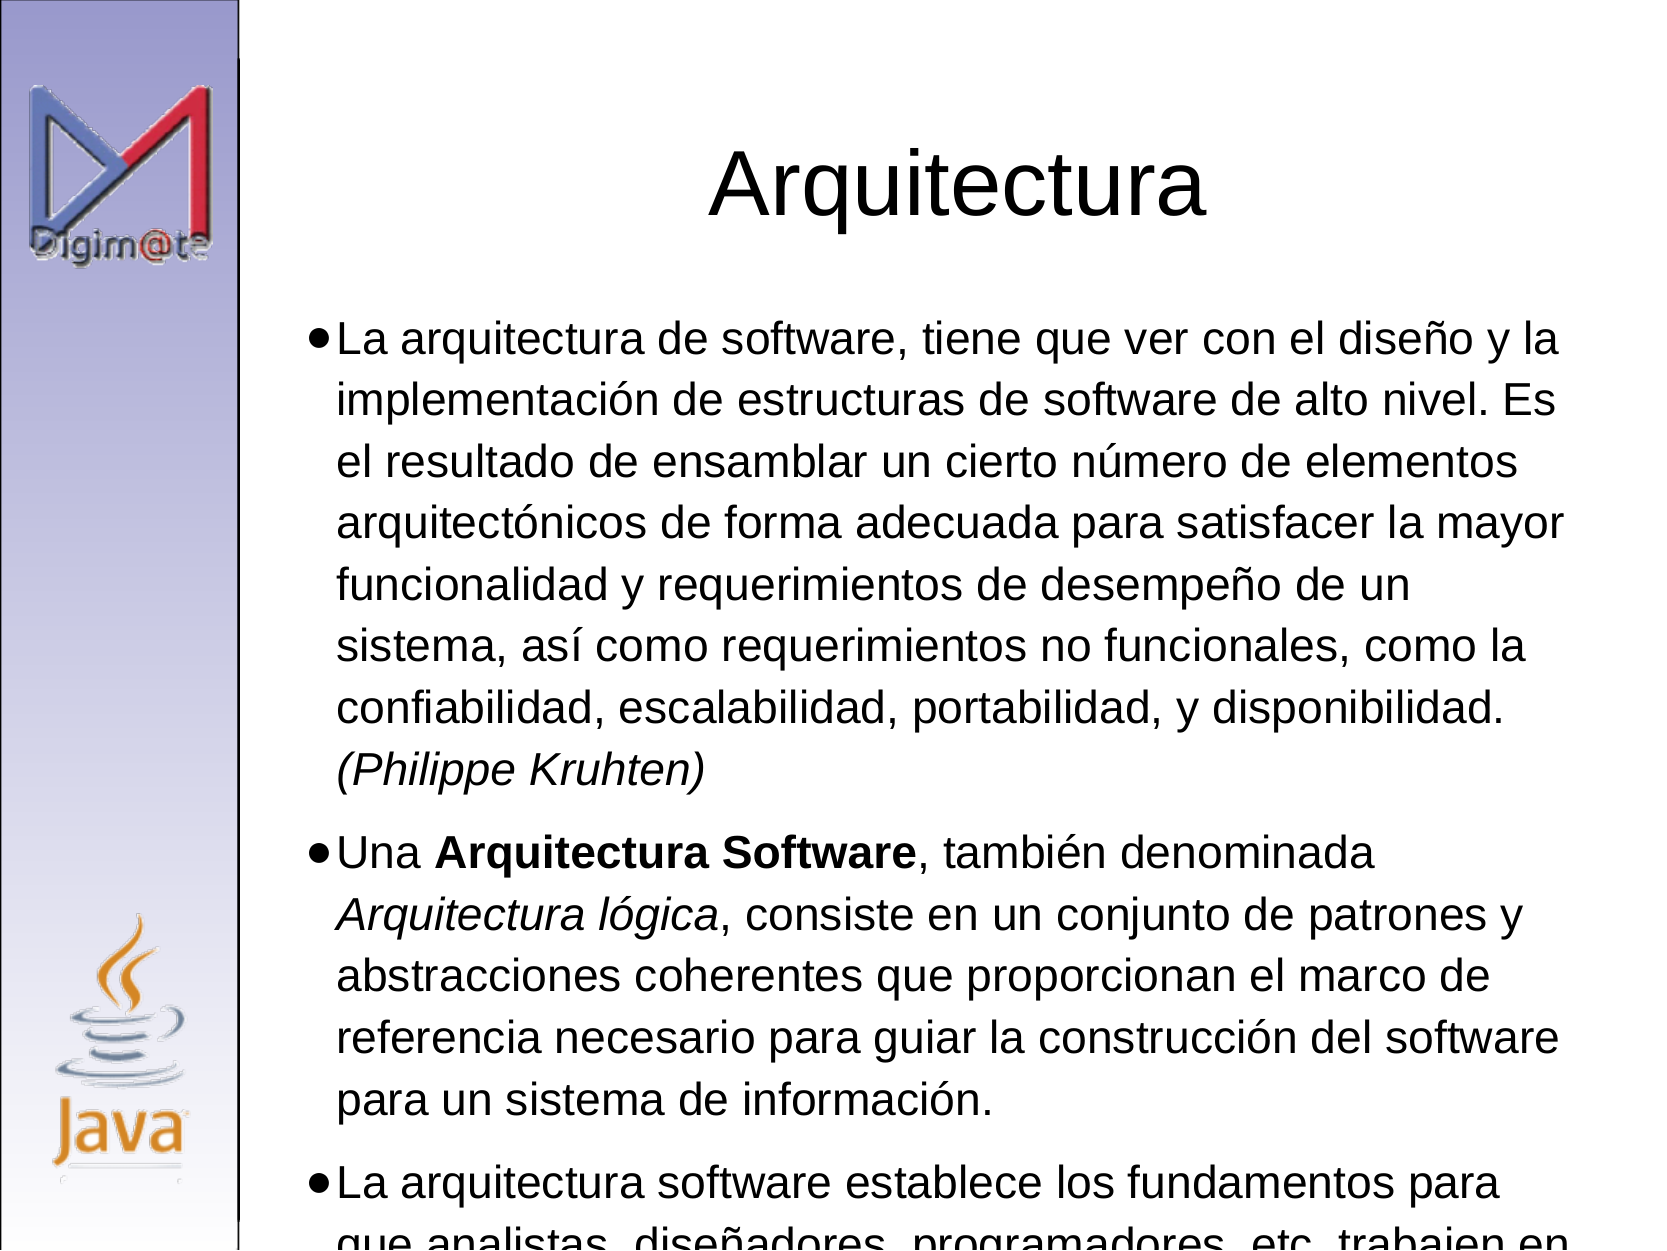

# Arquitectura
La arquitectura de software, tiene que ver con el diseño y la implementación de estructuras de software de alto nivel. Es el resultado de ensamblar un cierto número de elementos arquitectónicos de forma adecuada para satisfacer la mayor funcionalidad y requerimientos de desempeño de un sistema, así como requerimientos no funcionales, como la confiabilidad, escalabilidad, portabilidad, y disponibilidad. (Philippe Kruhten)
Una Arquitectura Software, también denominada Arquitectura lógica, consiste en un conjunto de patrones y abstracciones coherentes que proporcionan el marco de referencia necesario para guiar la construcción del software para un sistema de información.
La arquitectura software establece los fundamentos para que analistas, diseñadores, programadores, etc. trabajen en una línea común que permita alcanzar los objetivos y necesidades del sistema de información.